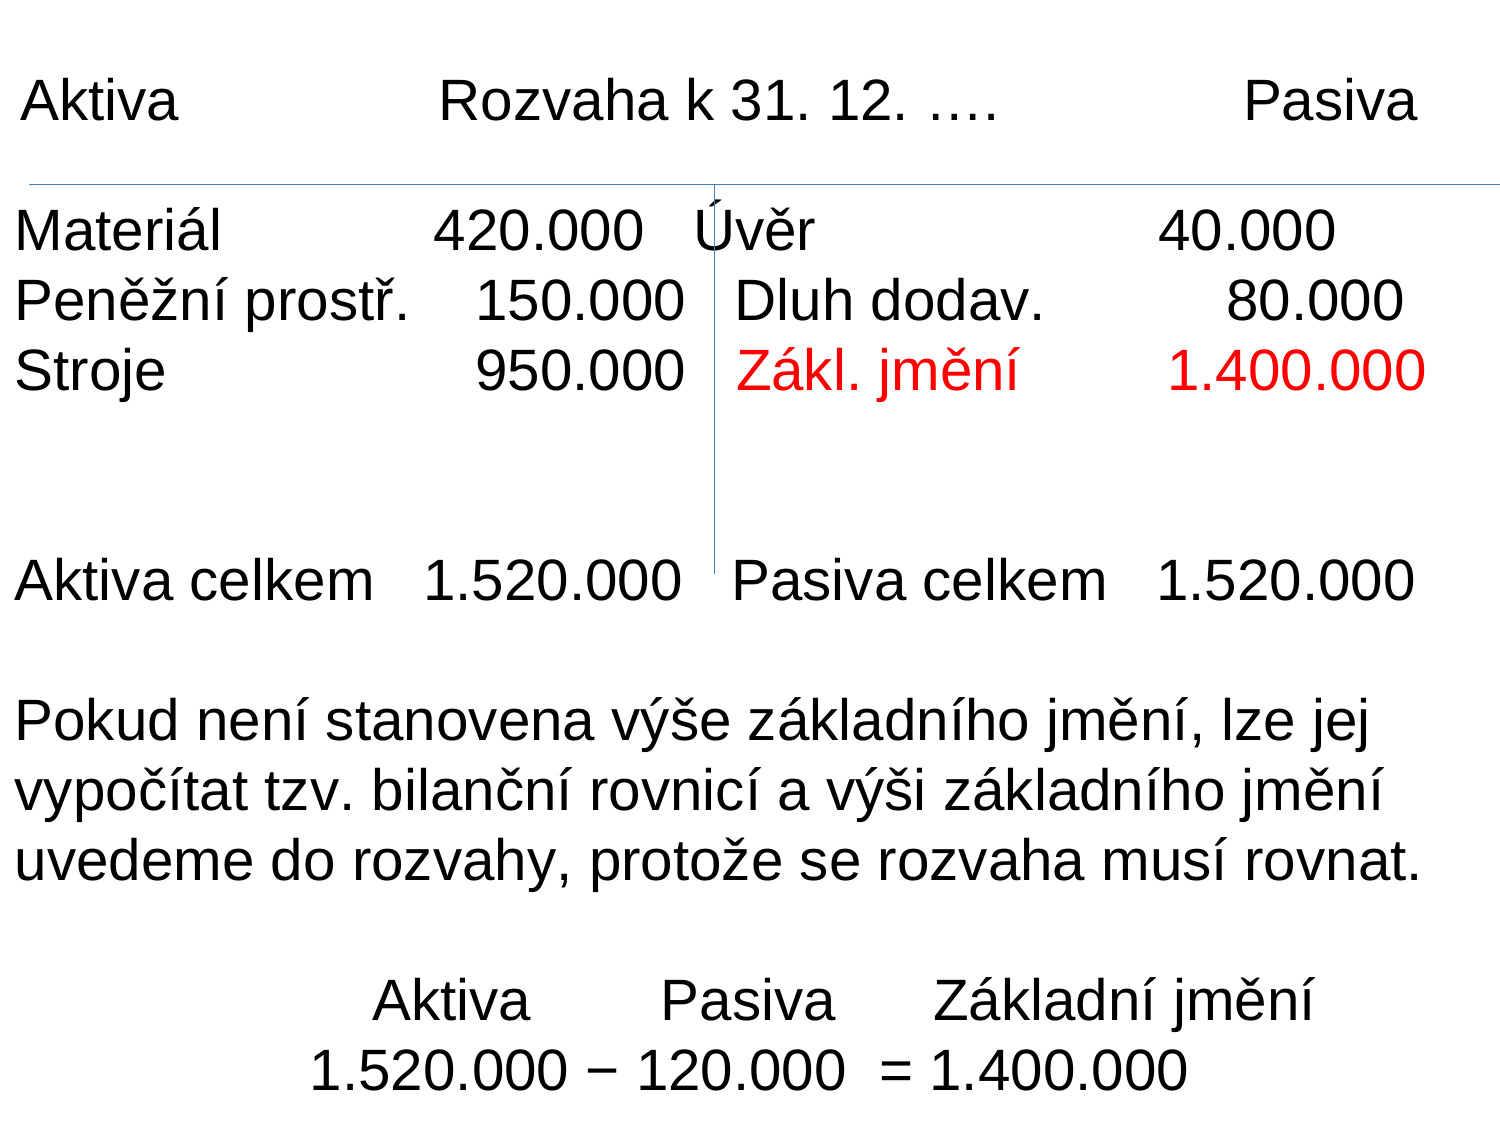

Aktiva Rozvaha k 31. 12. …. Pasiva
Materiál 	420.000 Úvěr 	40.000
Peněžní prostř. 150.000 Dluh dodav. 	 80.000
Stroje 950.000 Zákl. jmění 1.400.000
Aktiva celkem 1.520.000 Pasiva celkem 1.520.000
Pokud není stanovena výše základního jmění, lze jej vypočítat tzv. bilanční rovnicí a výši základního jmění
uvedeme do rozvahy, protože se rozvaha musí rovnat.
 Aktiva Pasiva Základní jmění
1.520.000 − 120.000 = 1.400.000